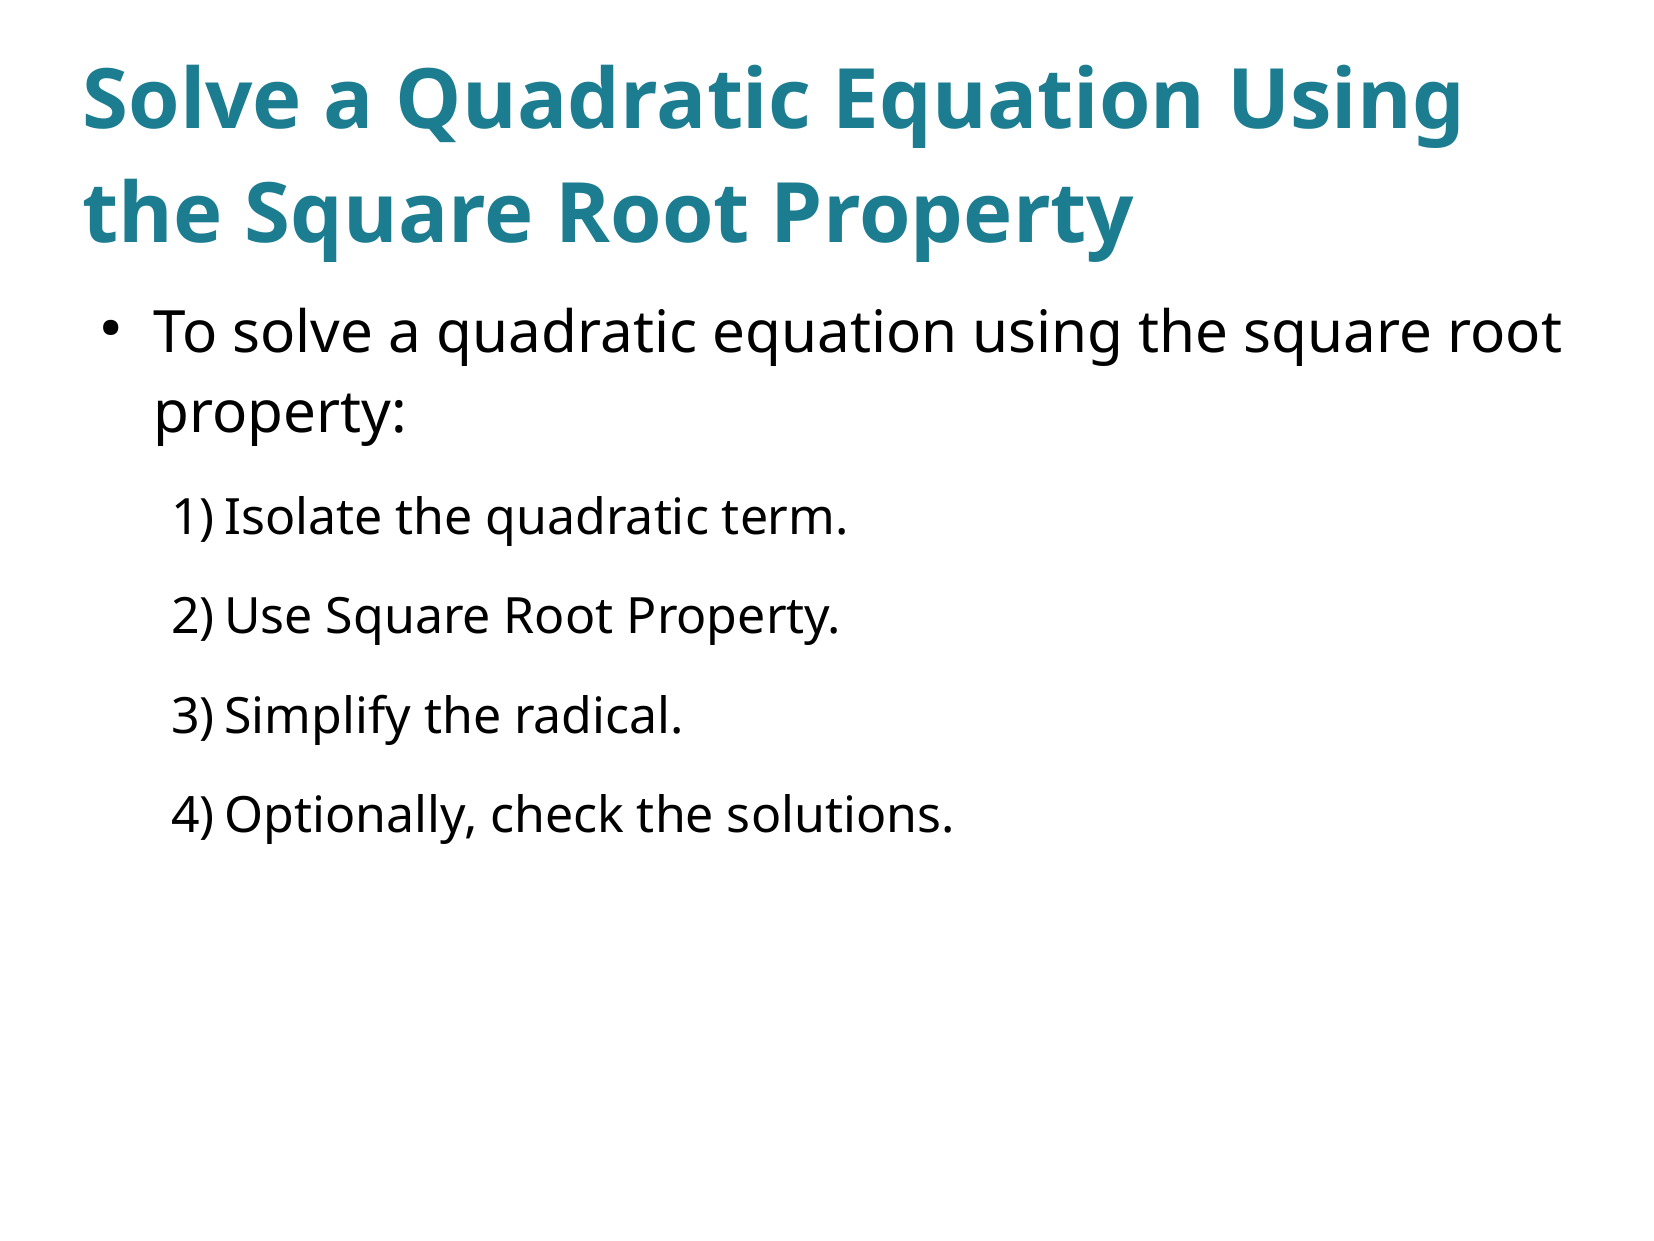

# Solve a Quadratic Equation Using the Square Root Property
To solve a quadratic equation using the square root property:
Isolate the quadratic term.
Use Square Root Property.
Simplify the radical.
Optionally, check the solutions.